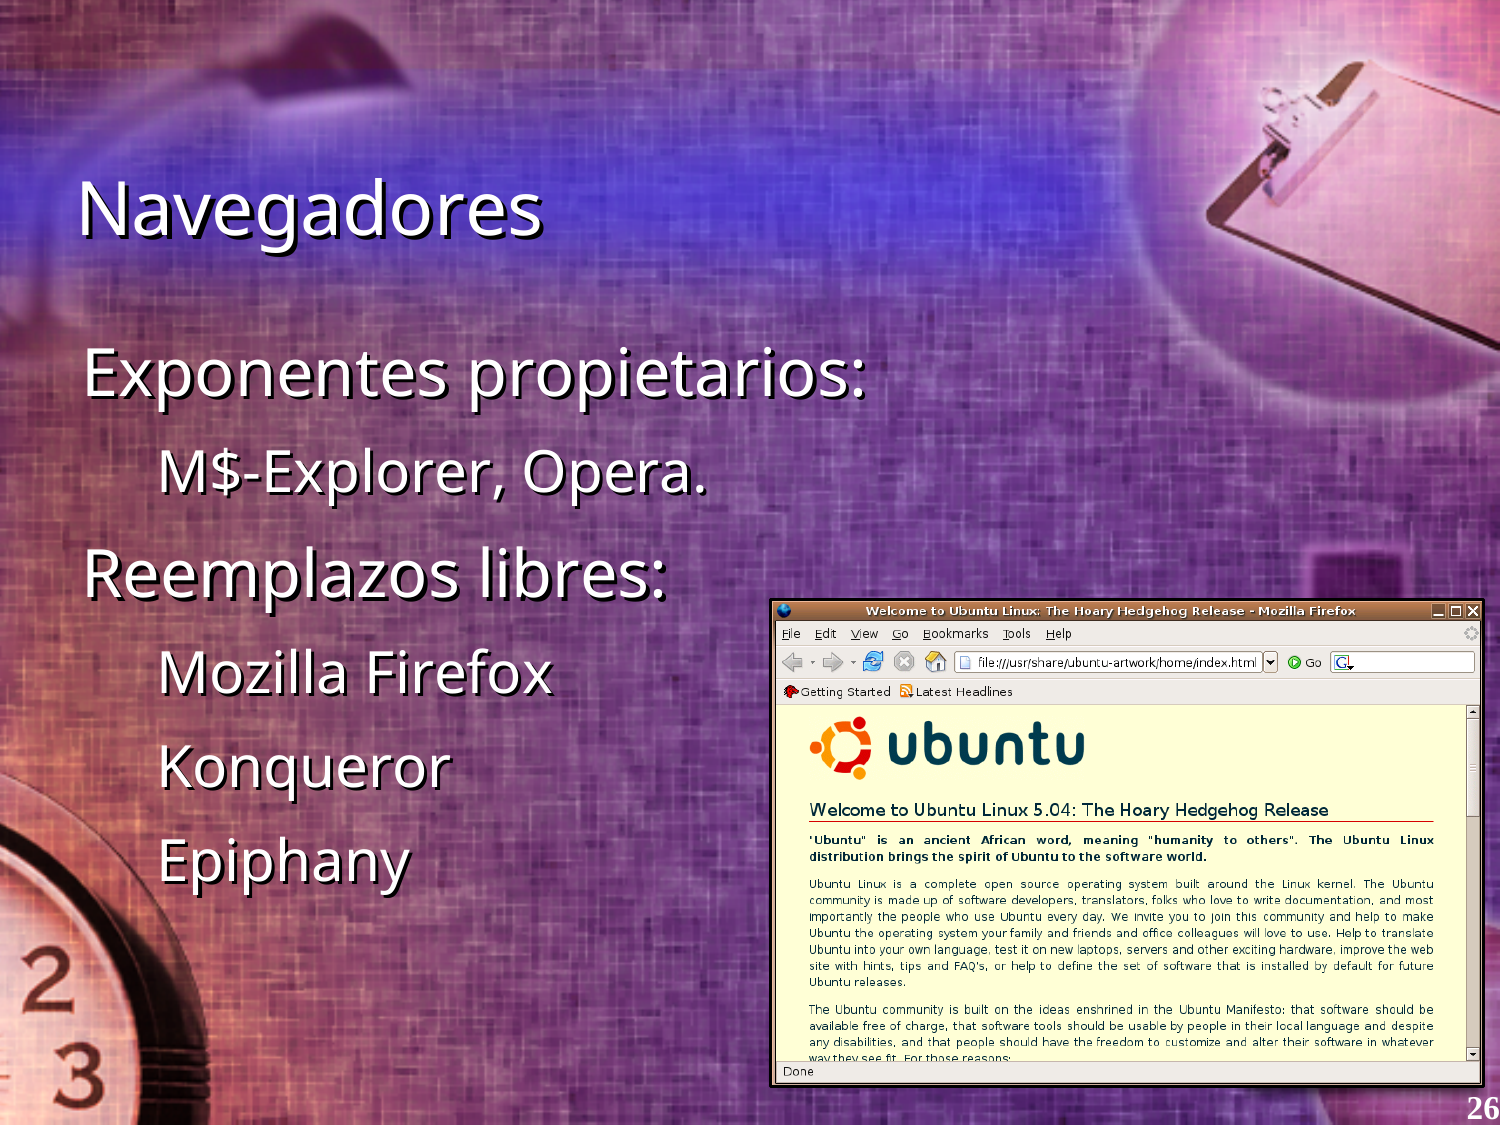

# Navegadores
Exponentes propietarios:
M$-Explorer, Opera.
Reemplazos libres:
Mozilla Firefox
Konqueror
Epiphany
26